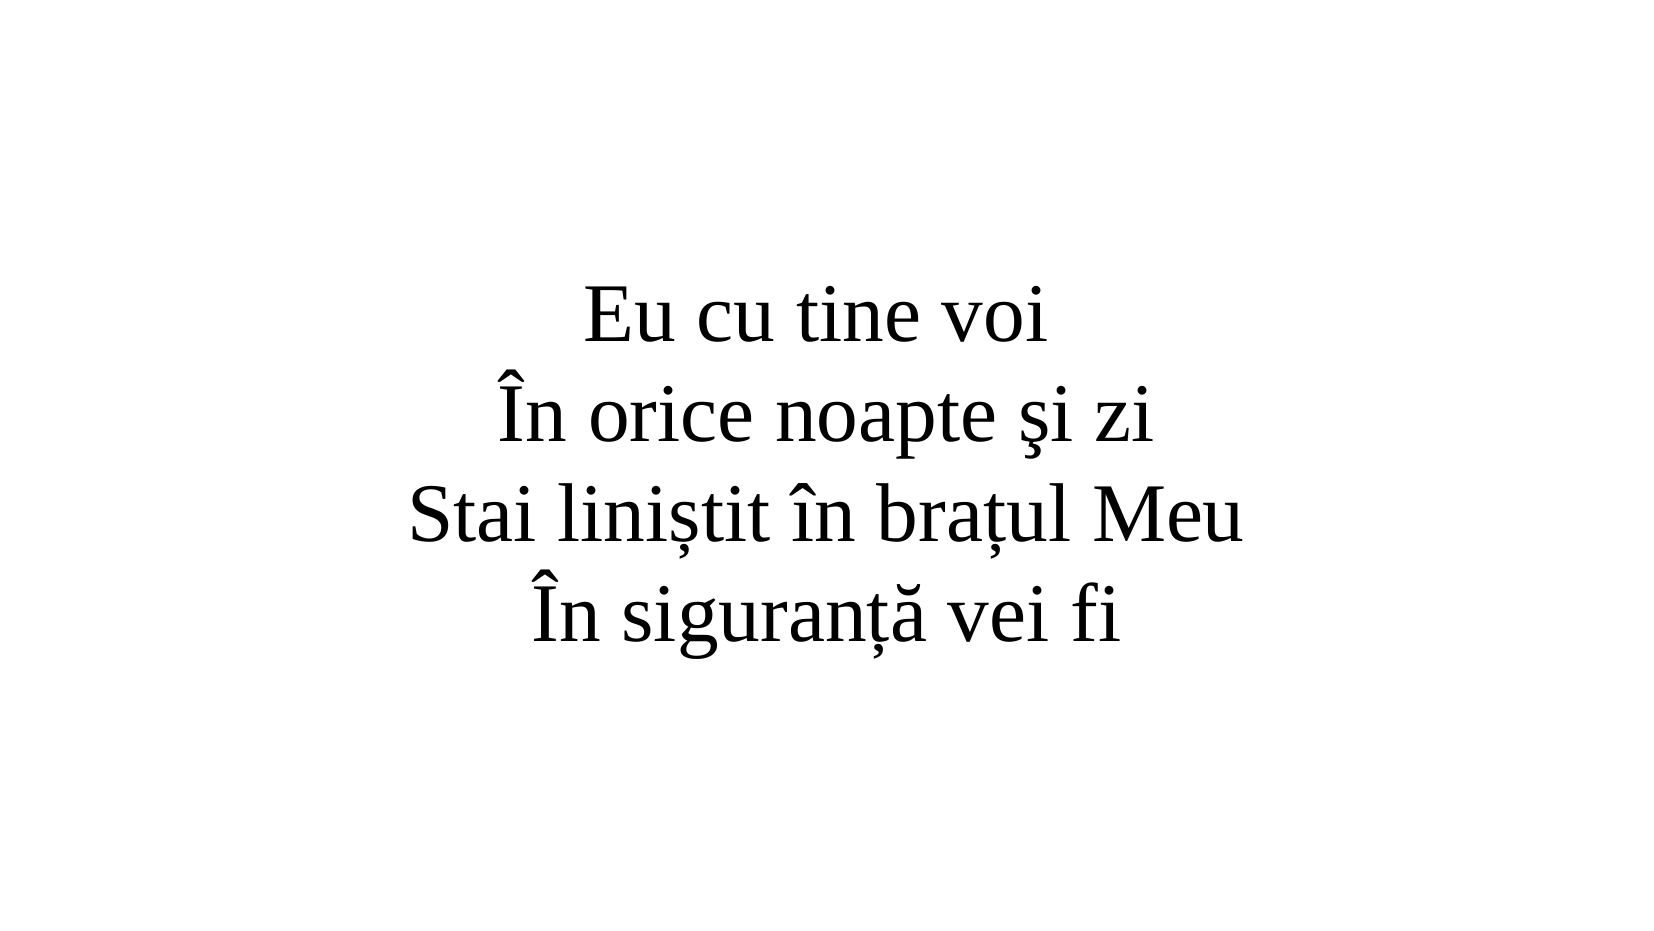

# Eu cu tine voi
În orice noapte şi zi
Stai liniștit în brațul Meu
În siguranță vei fi